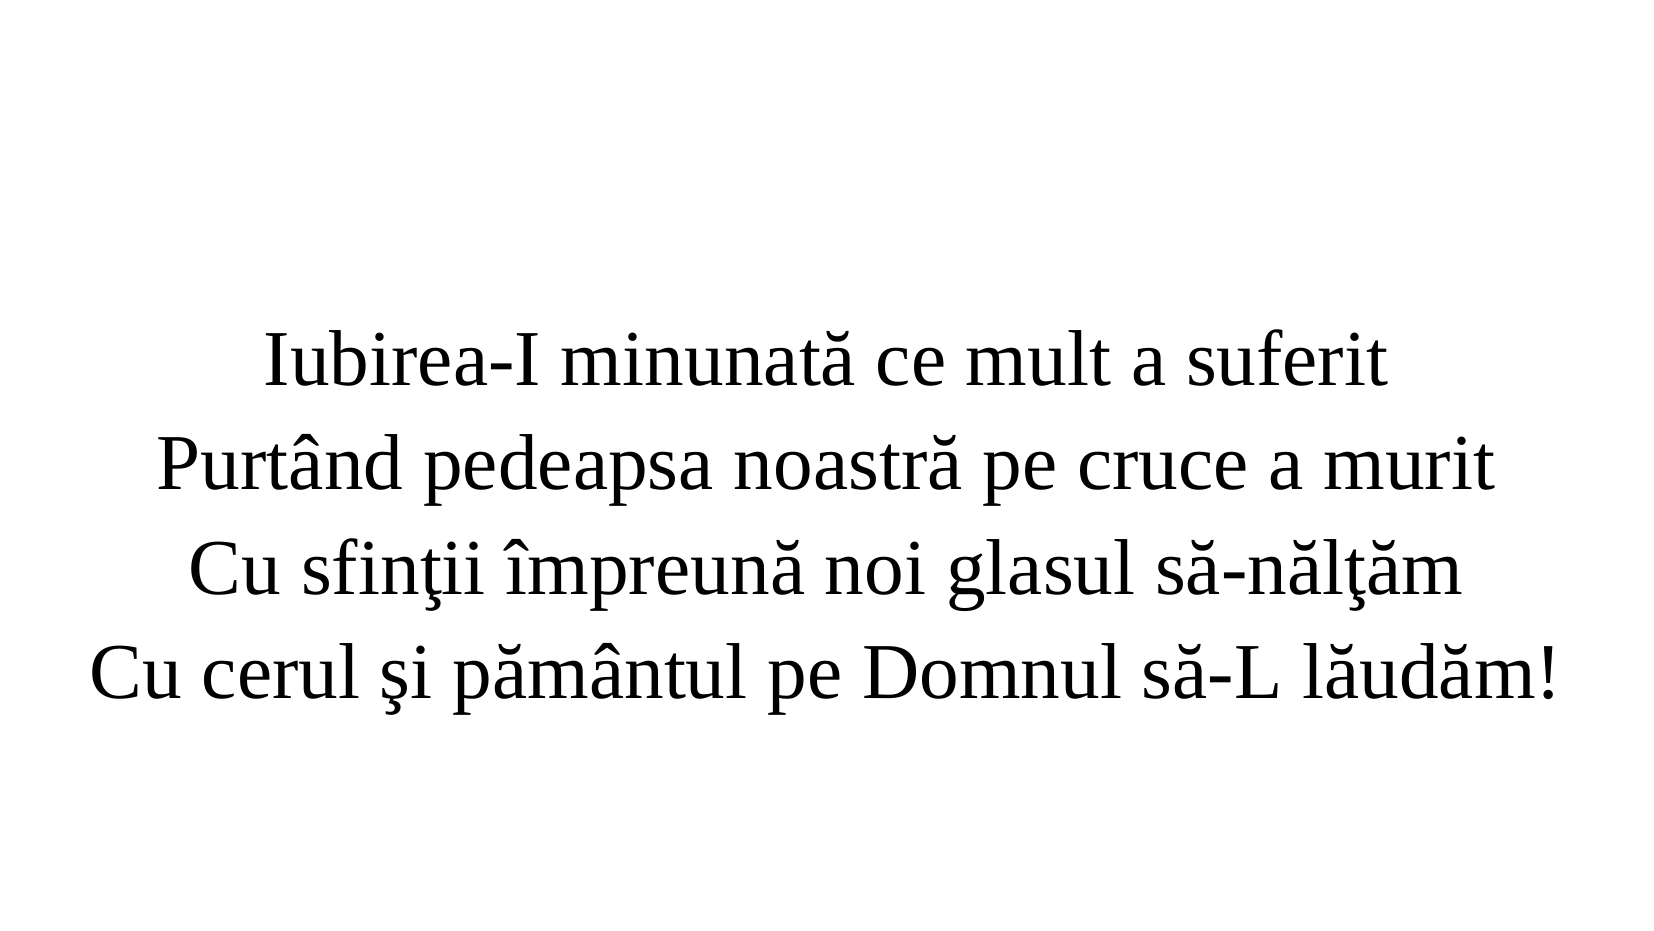

# Iubirea-I minunată ce mult a suferit
Purtând pedeapsa noastră pe cruce a murit
Cu sfinţii împreună noi glasul să-nălţăm
Cu cerul şi pământul pe Domnul să-L lăudăm!